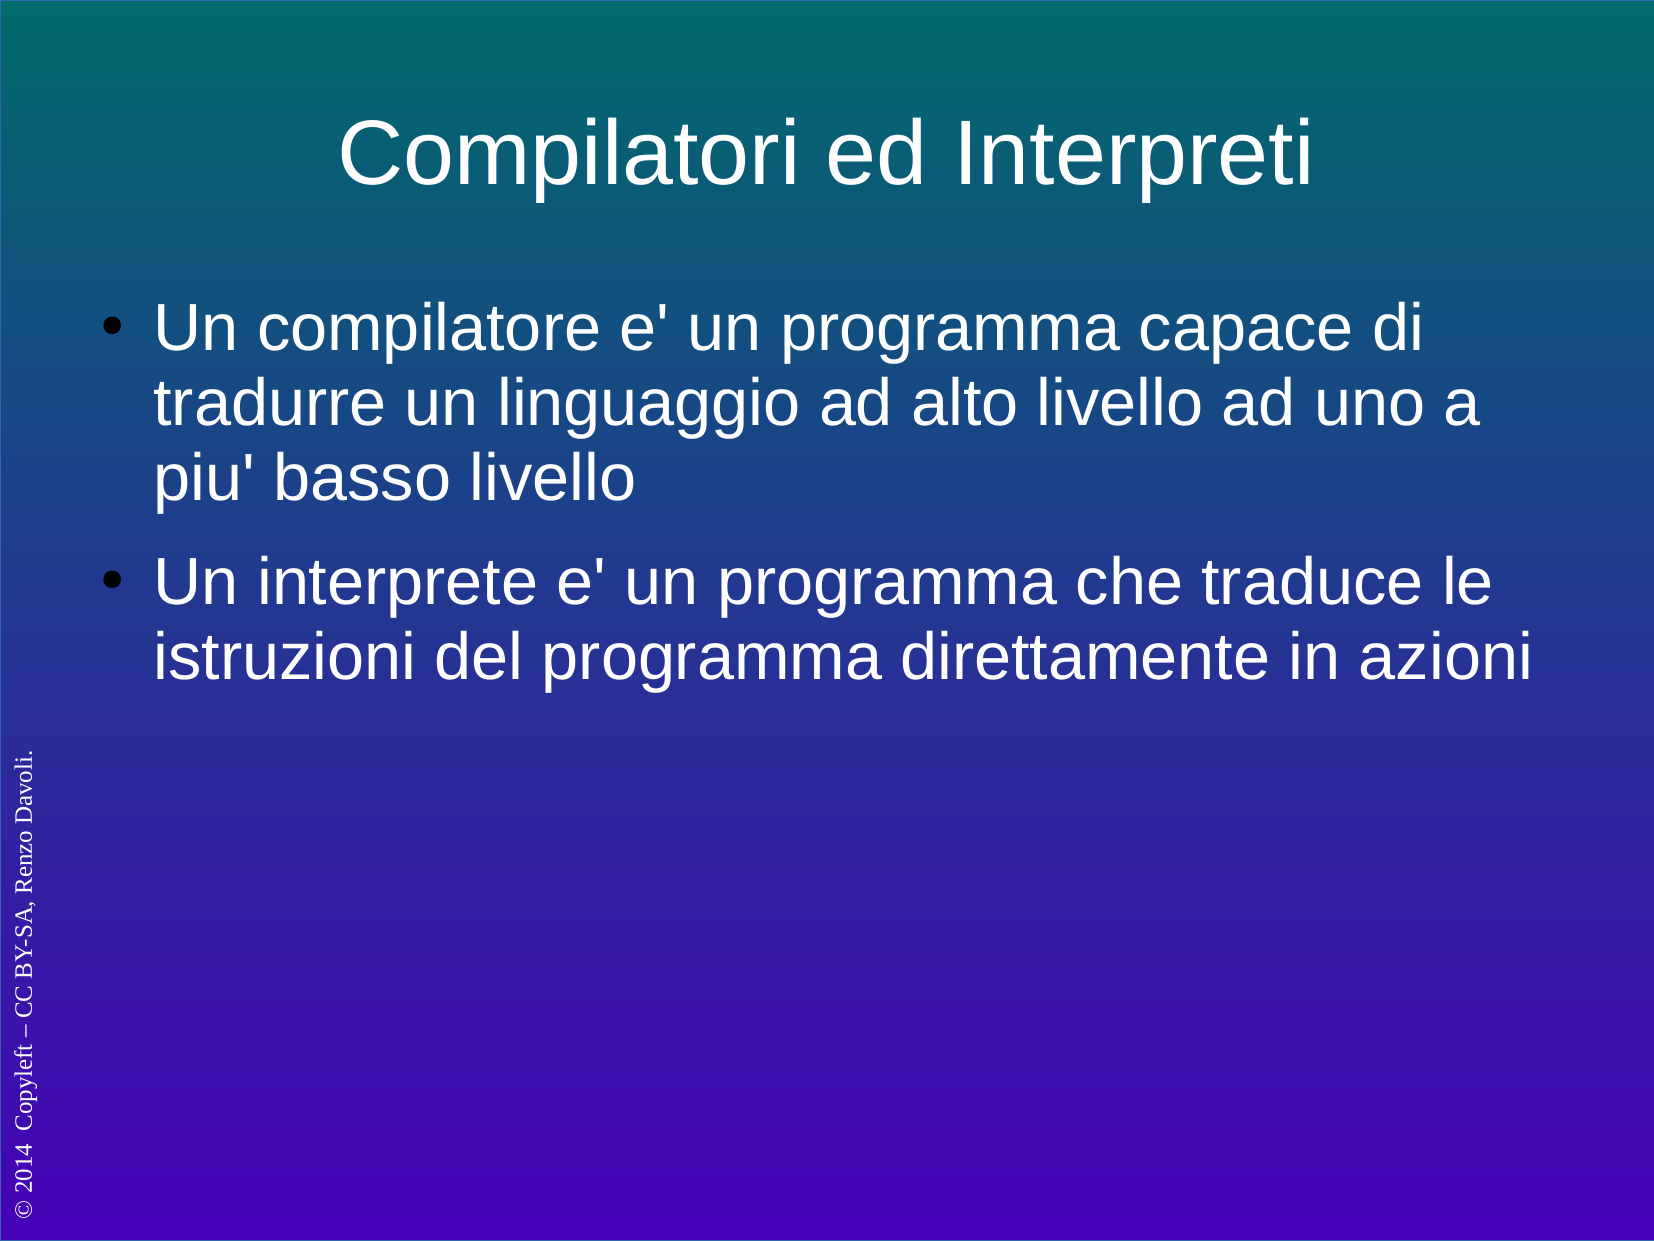

# Compilatori ed Interpreti
Un compilatore e' un programma capace di tradurre un linguaggio ad alto livello ad uno a piu' basso livello
Un interprete e' un programma che traduce le istruzioni del programma direttamente in azioni